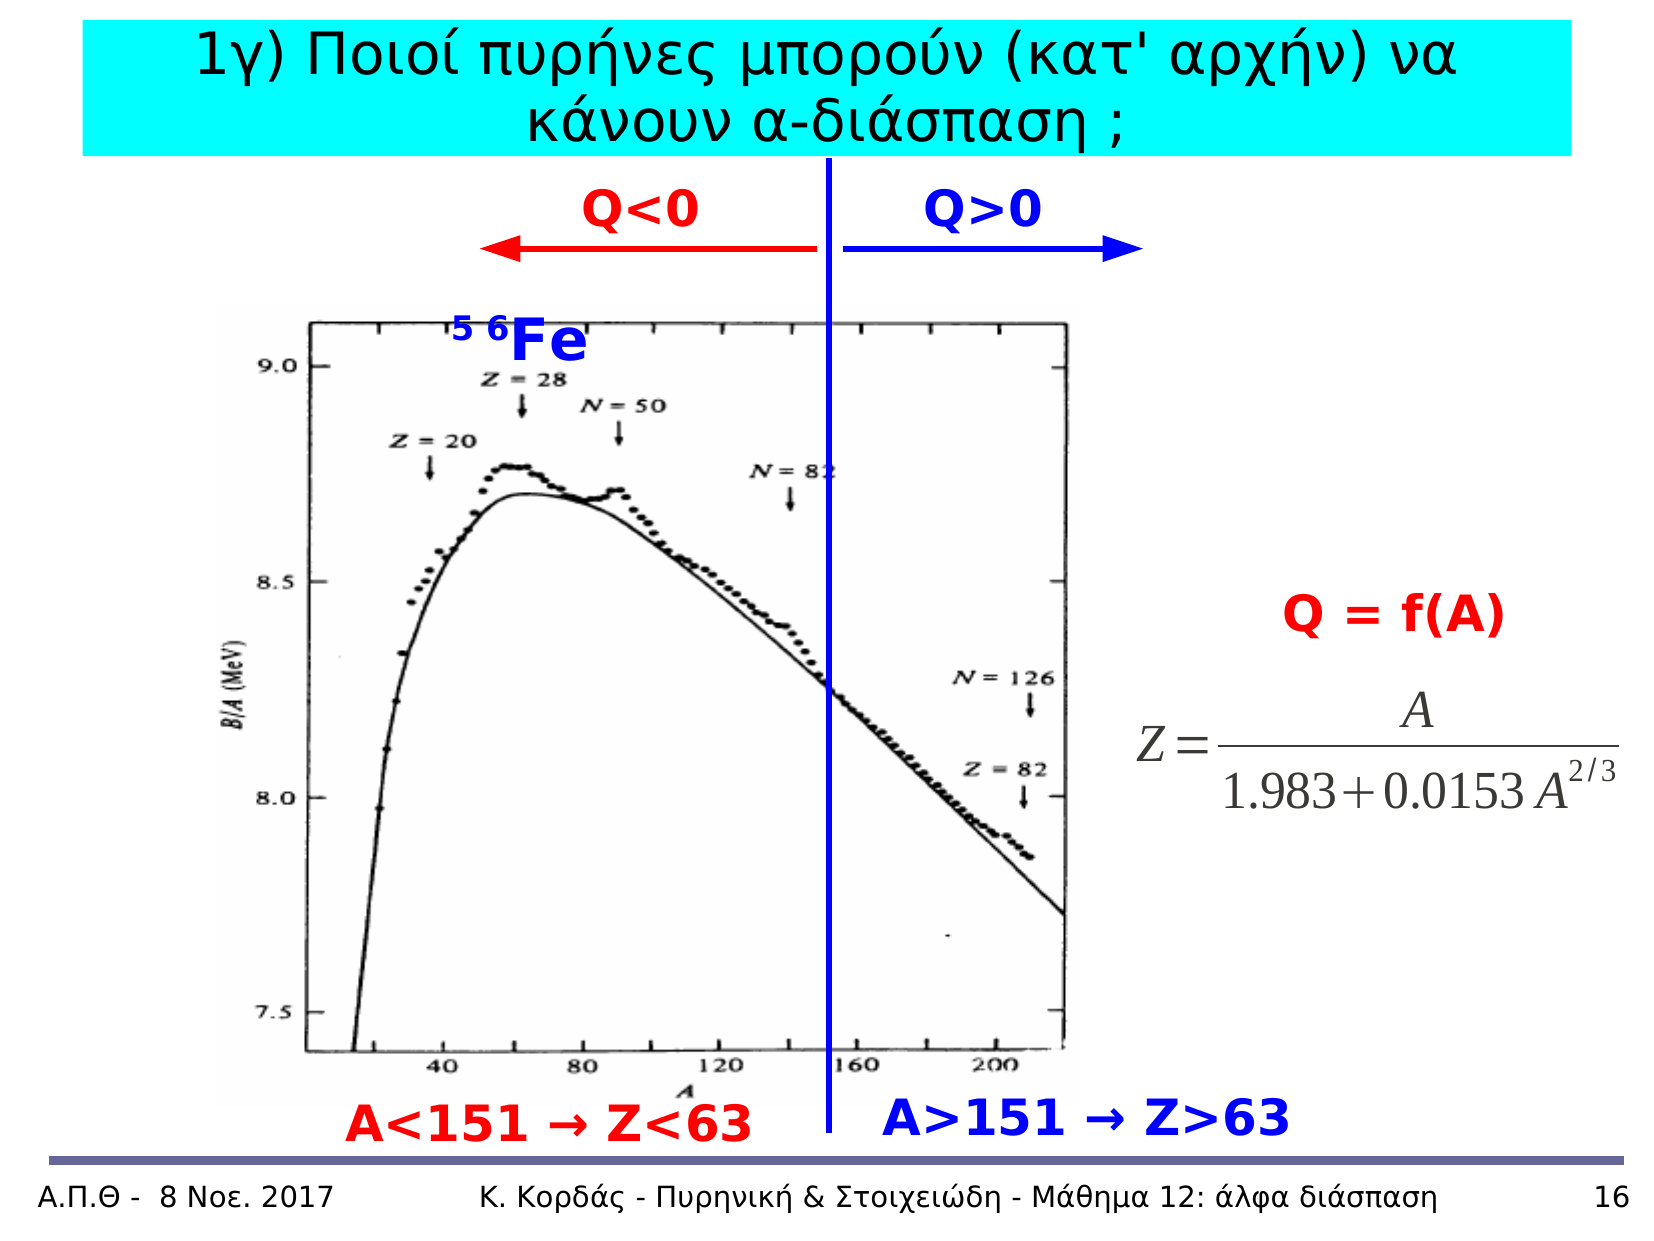

# 1γ) Ποιοί πυρήνες μπορούν (κατ' αρχήν) να κάνουν α-διάσπαση ;
Q<0
Q>0
5 6Fe
Q = f(A)
A>151 → Z>63
A<151 → Z<63
Α.Π.Θ - 8 Νοε. 2017
Κ. Κορδάς - Πυρηνική & Στοιχειώδη - Μάθημα 12: άλφα διάσπαση
16